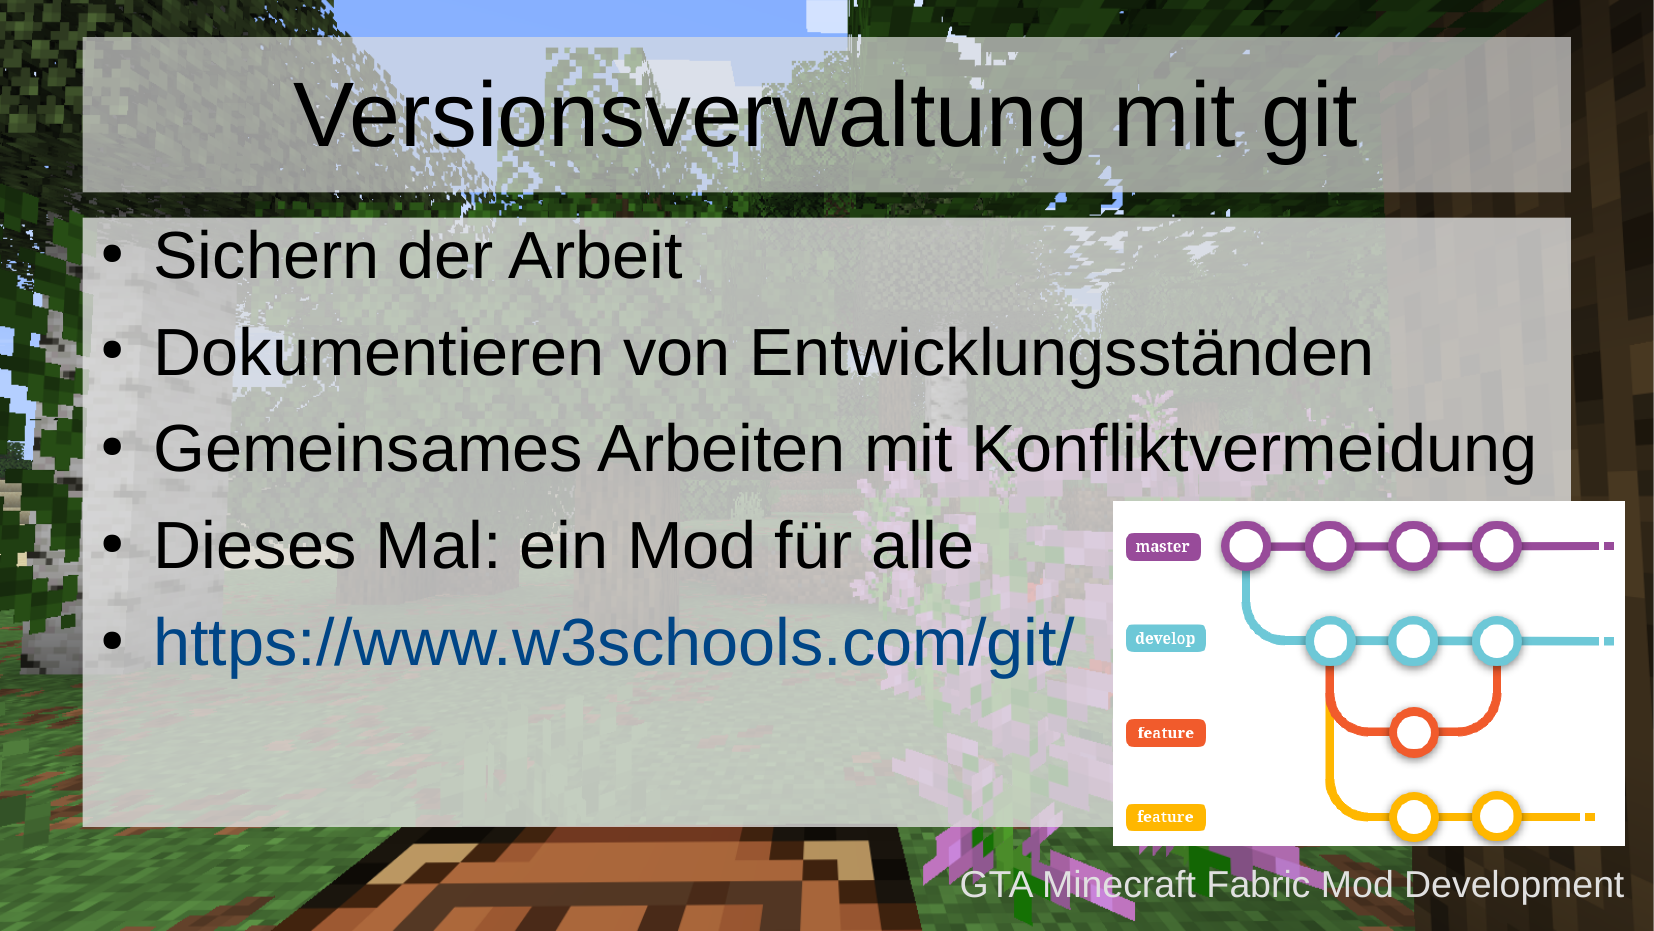

# Versionsverwaltung mit git
Sichern der Arbeit
Dokumentieren von Entwicklungsständen
Gemeinsames Arbeiten mit Konfliktvermeidung
Dieses Mal: ein Mod für alle
https://www.w3schools.com/git/